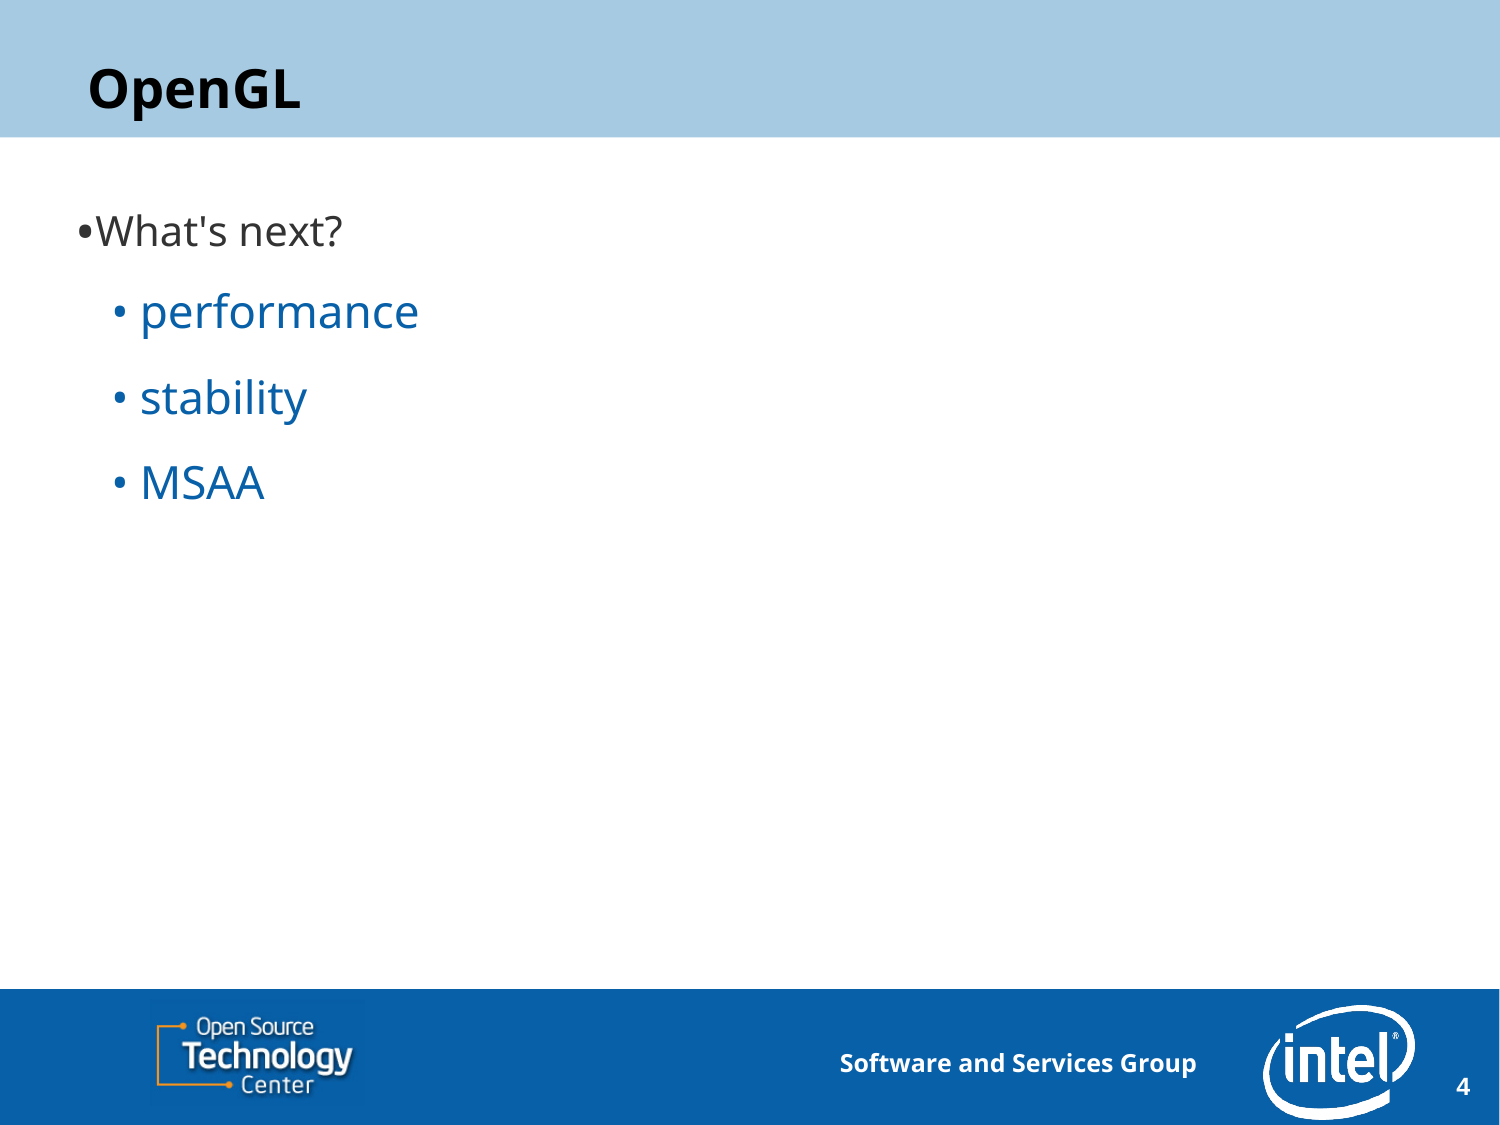

# OpenGL
What's next?
performance
stability
MSAA